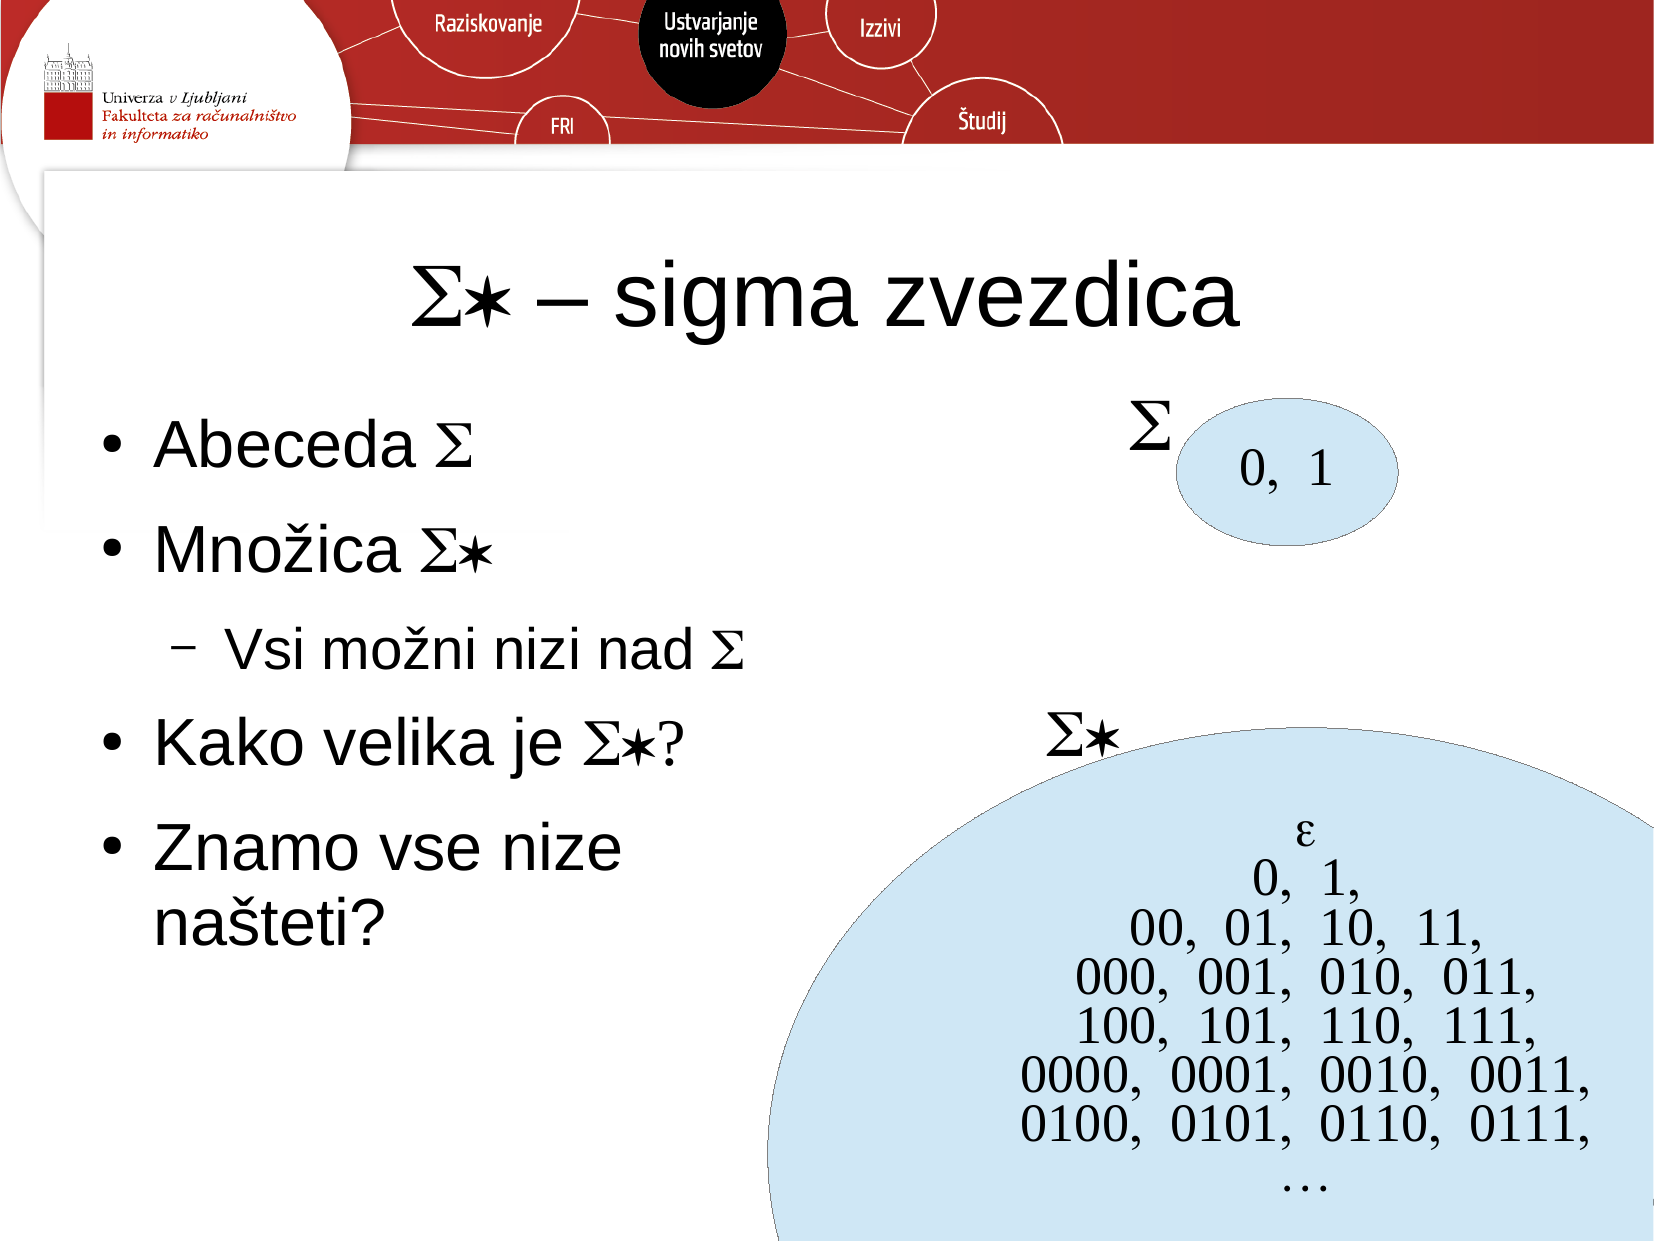

# Σ* – sigma zvezdica
Σ
0, 1
Abeceda Σ
Množica Σ*
Vsi možni nizi nad Σ
Kako velika je Σ*?
Znamo vse nize
našteti?
Σ*
ε
0, 1,
00, 01, 10, 11,
000, 001, 010, 011,
100, 101, 110, 111,
0000, 0001, 0010, 0011,
0100, 0101, 0110, 0111,
…